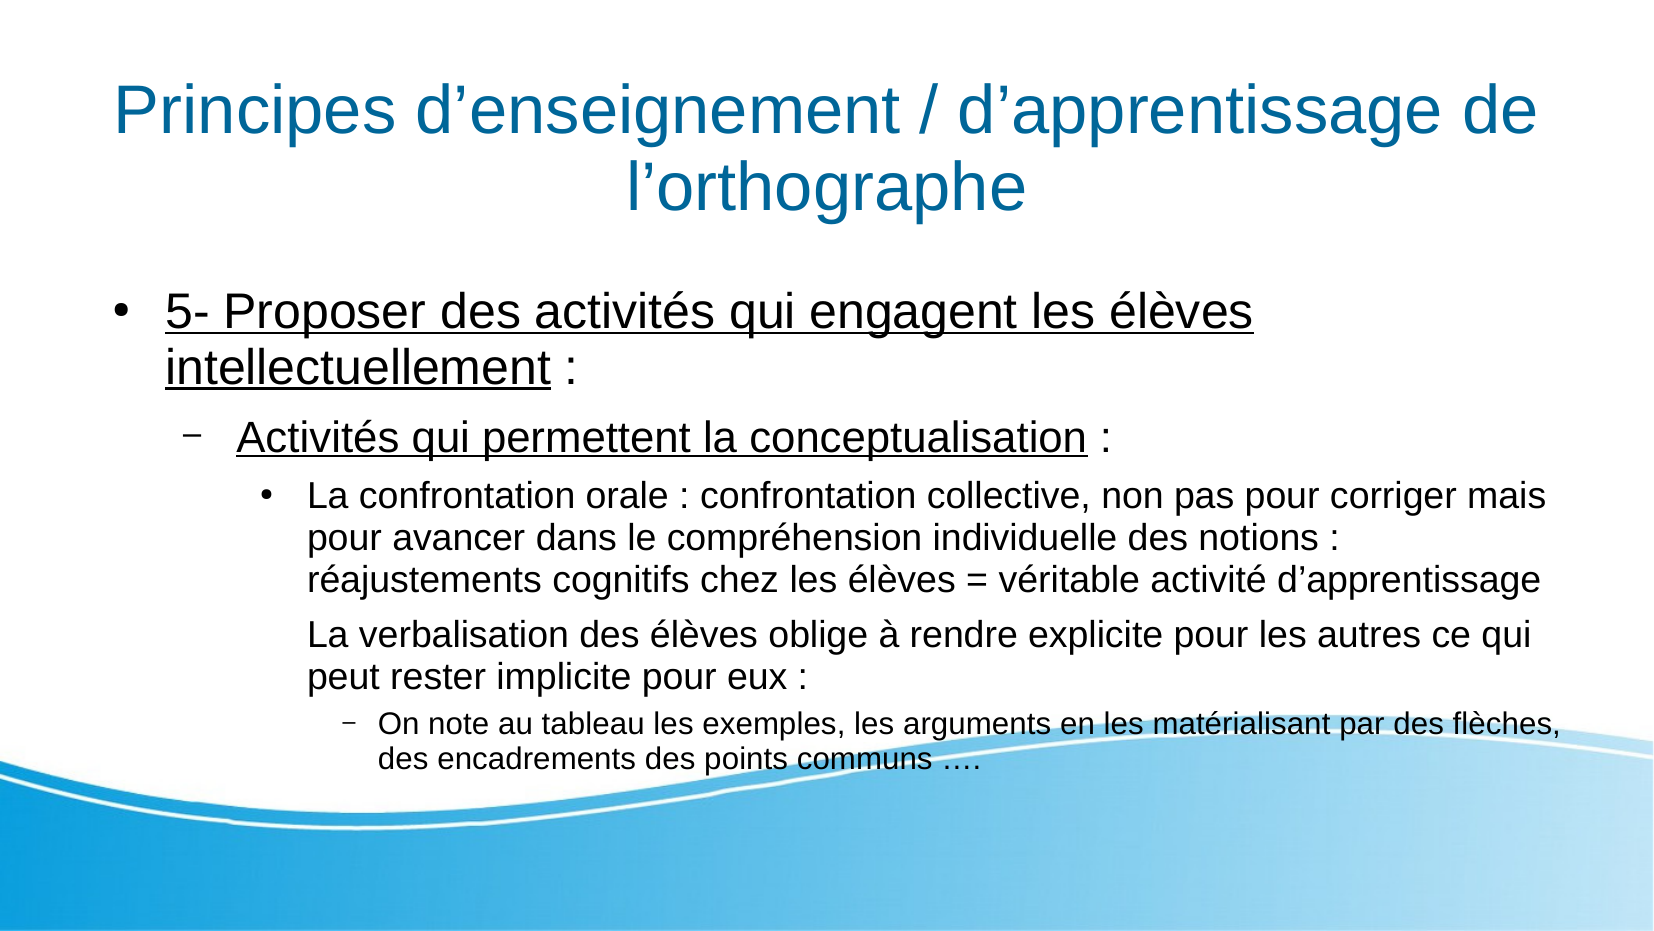

# Principes d’enseignement / d’apprentissage de l’orthographe
5- Proposer des activités qui engagent les élèves intellectuellement :
Activités qui permettent la conceptualisation :
La confrontation orale : confrontation collective, non pas pour corriger mais pour avancer dans le compréhension individuelle des notions : réajustements cognitifs chez les élèves = véritable activité d’apprentissage
La verbalisation des élèves oblige à rendre explicite pour les autres ce qui peut rester implicite pour eux :
On note au tableau les exemples, les arguments en les matérialisant par des flèches, des encadrements des points communs ….